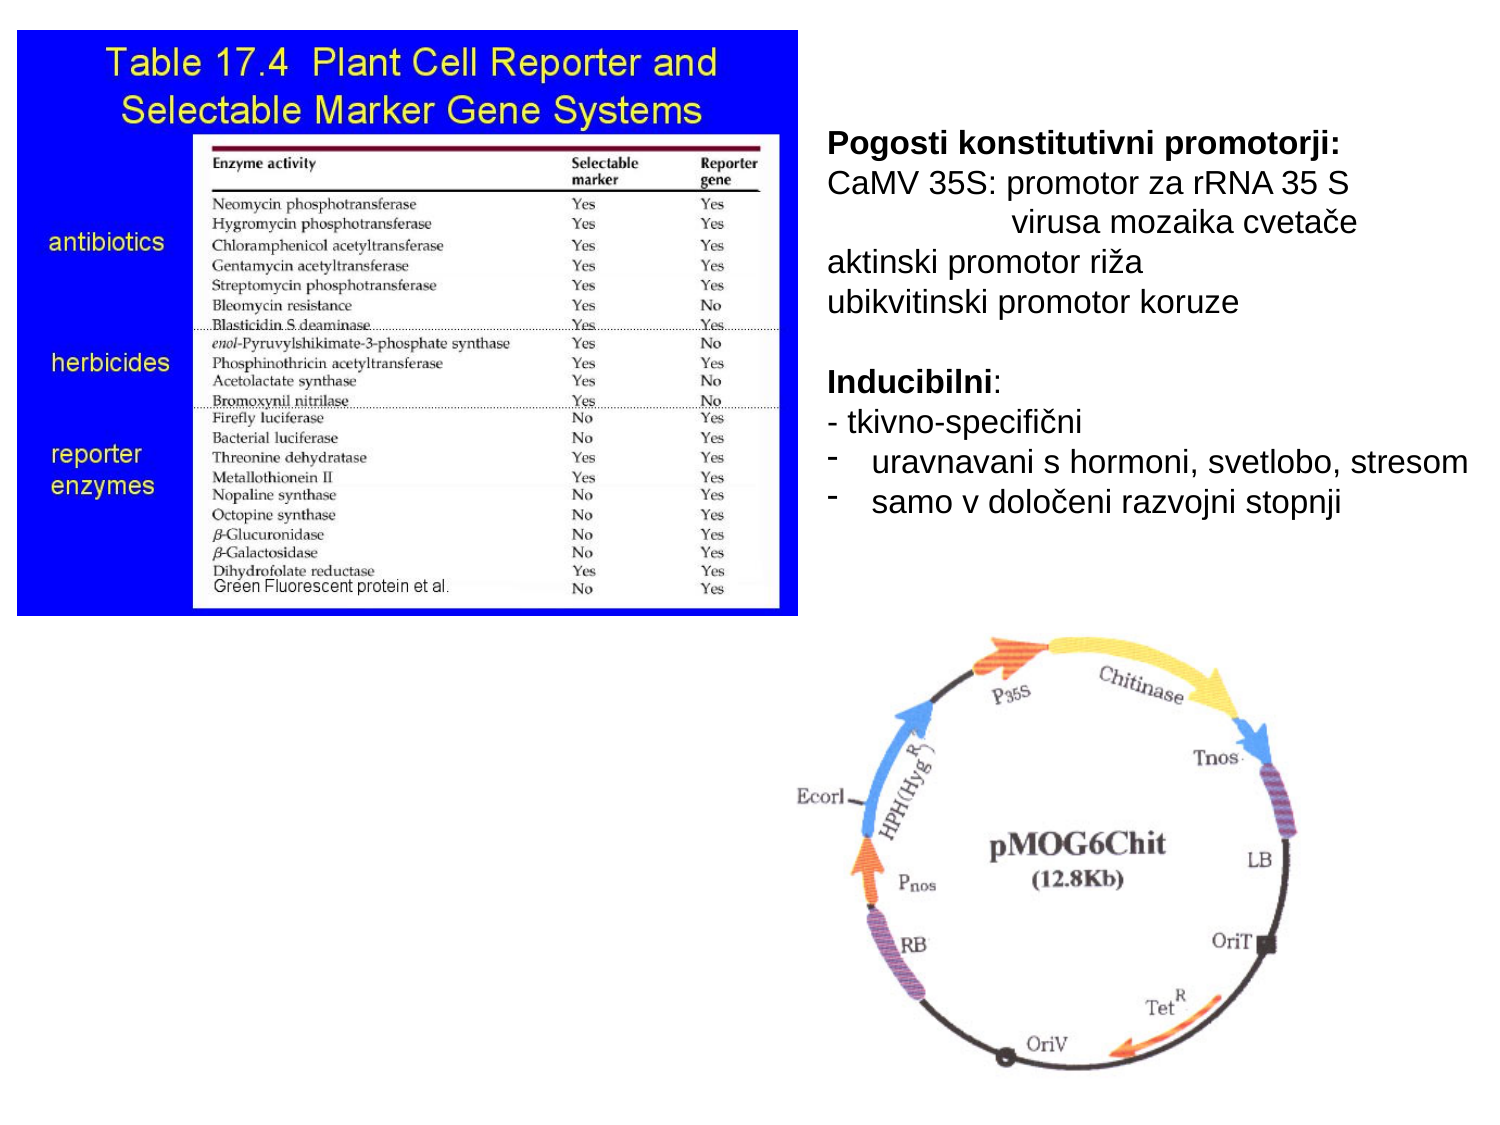

Pogosti konstitutivni promotorji:
CaMV 35S: promotor za rRNA 35 S
 virusa mozaika cvetače
aktinski promotor riža
ubikvitinski promotor koruze
Inducibilni:
- tkivno-specifični
 uravnavani s hormoni, svetlobo, stresom
 samo v določeni razvojni stopnji